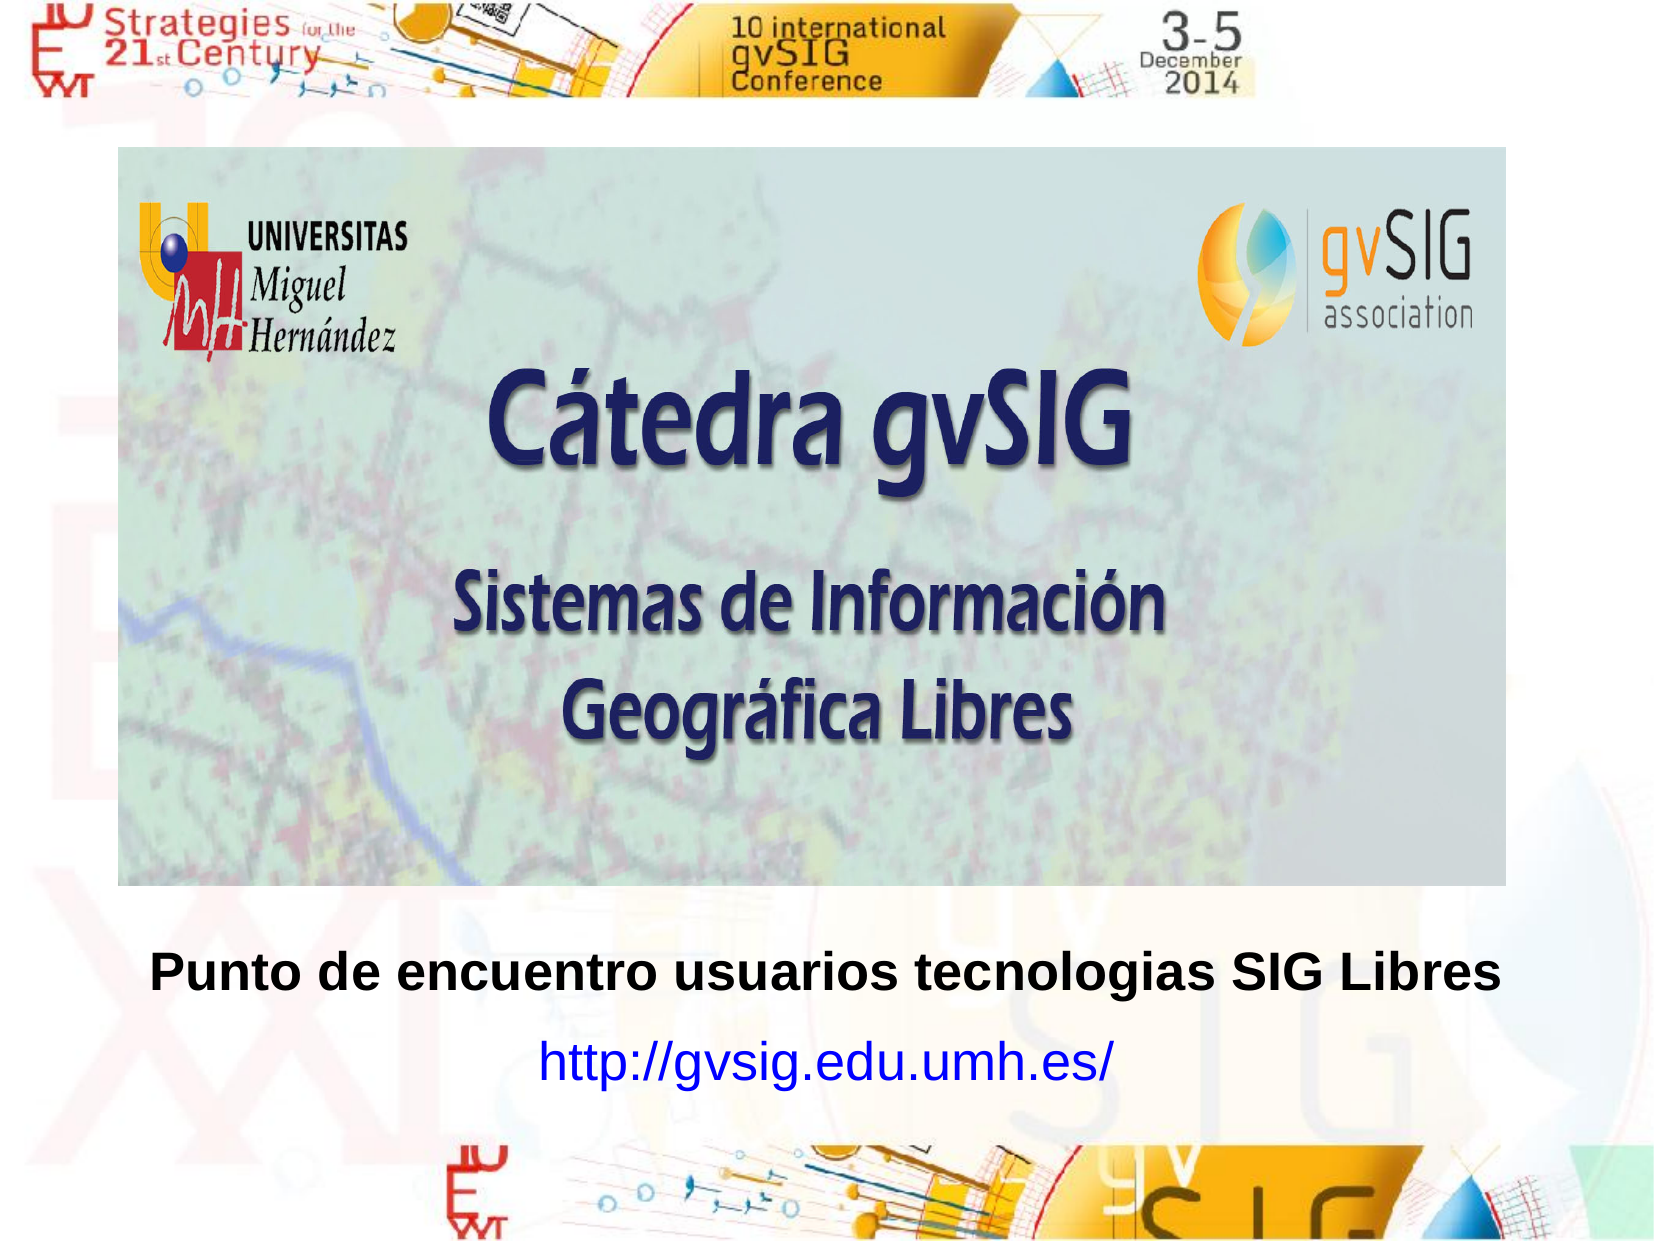

# Punto de encuentro usuarios tecnologias SIG Libres
http://gvsig.edu.umh.es/